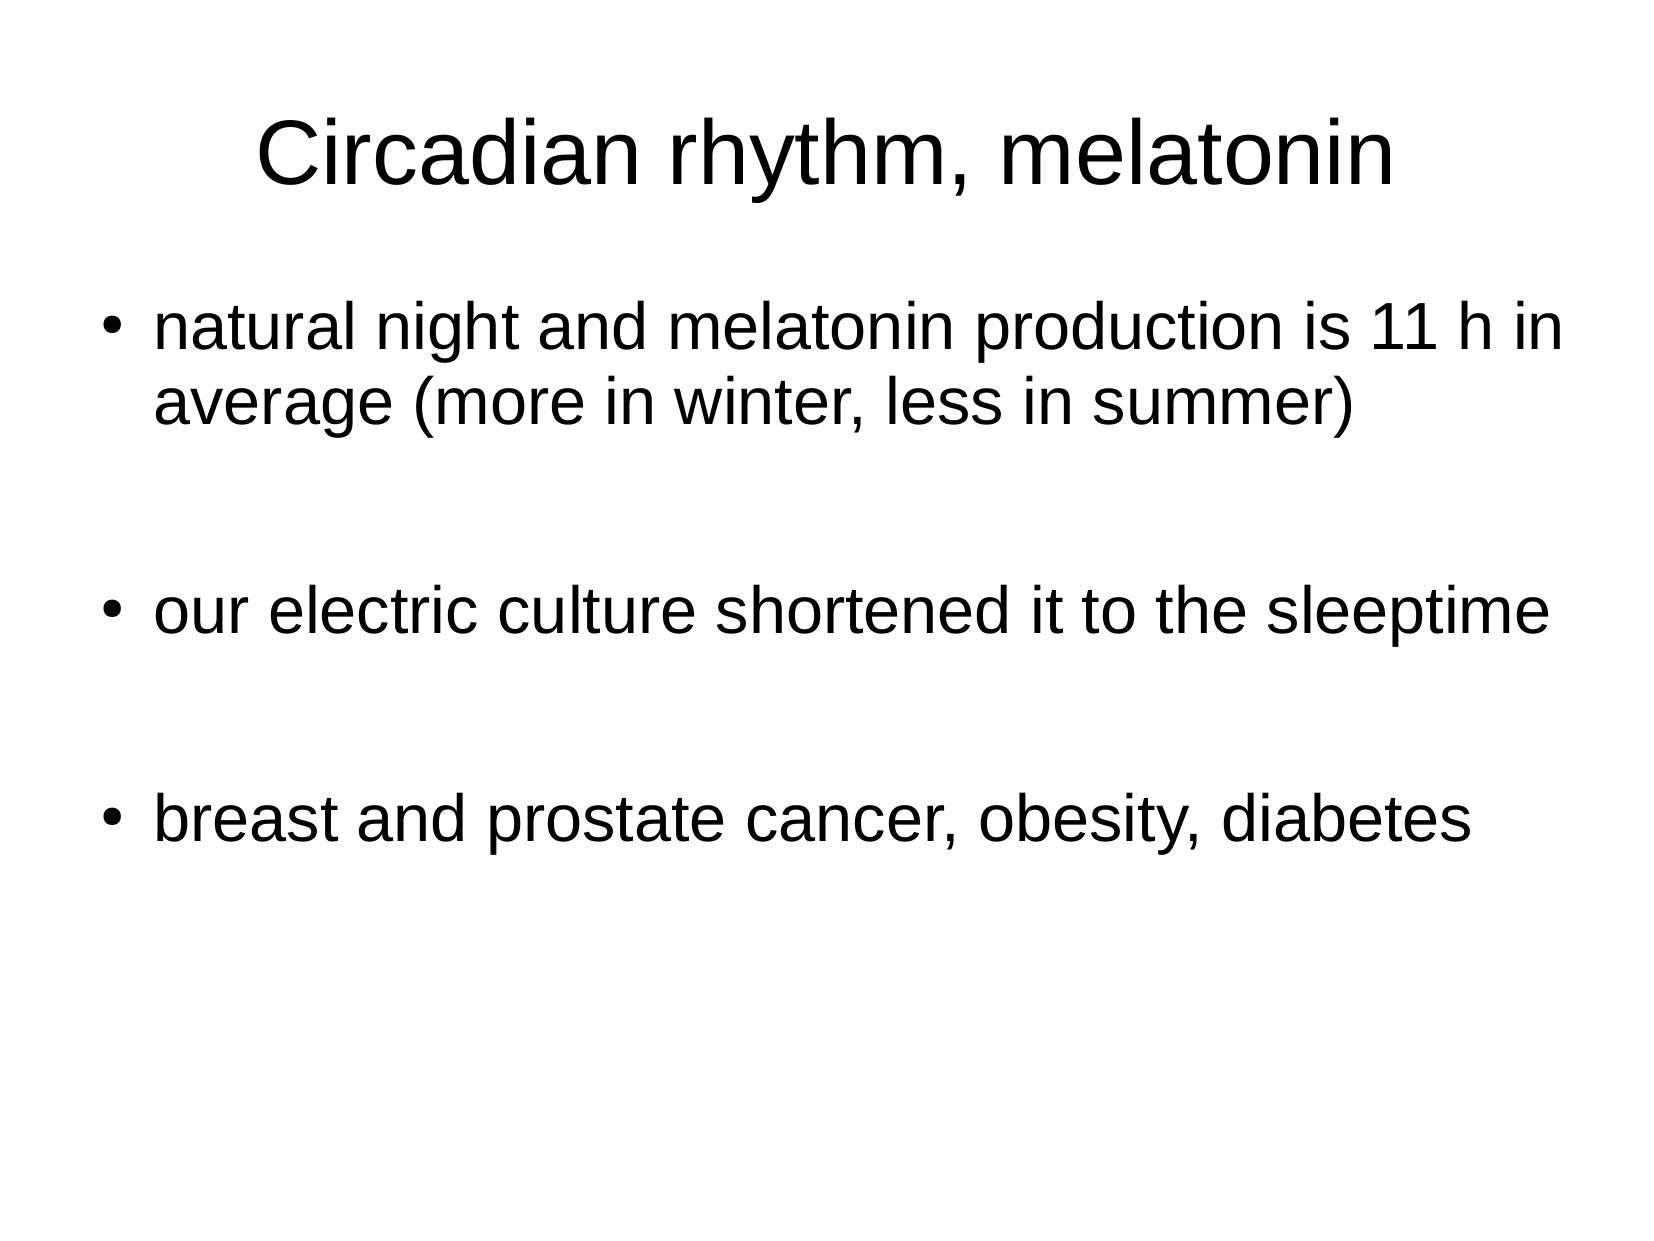

# Circadian rhythm, melatonin
natural night and melatonin production is 11 h in average (more in winter, less in summer)
our electric culture shortened it to the sleeptime
breast and prostate cancer, obesity, diabetes